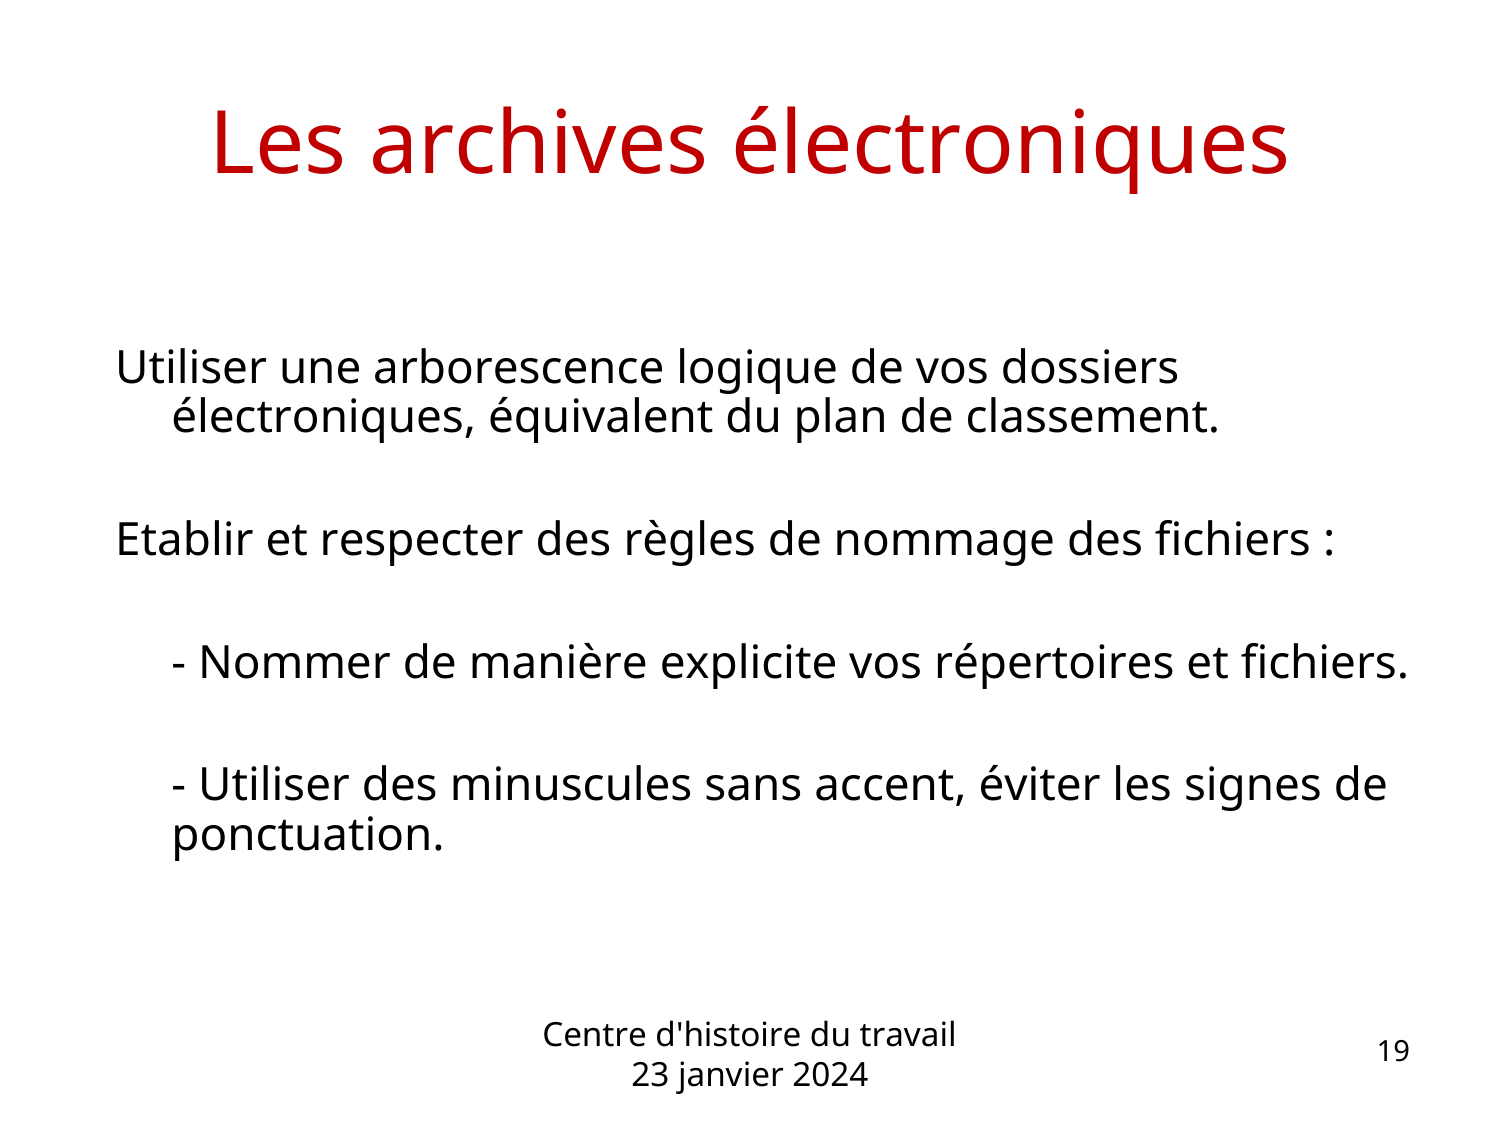

Les archives électroniques
Utiliser une arborescence logique de vos dossiers électroniques, équivalent du plan de classement.
Etablir et respecter des règles de nommage des fichiers :
	- Nommer de manière explicite vos répertoires et fichiers.
	- Utiliser des minuscules sans accent, éviter les signes de ponctuation.
Centre d'histoire du travail
23 janvier 2024